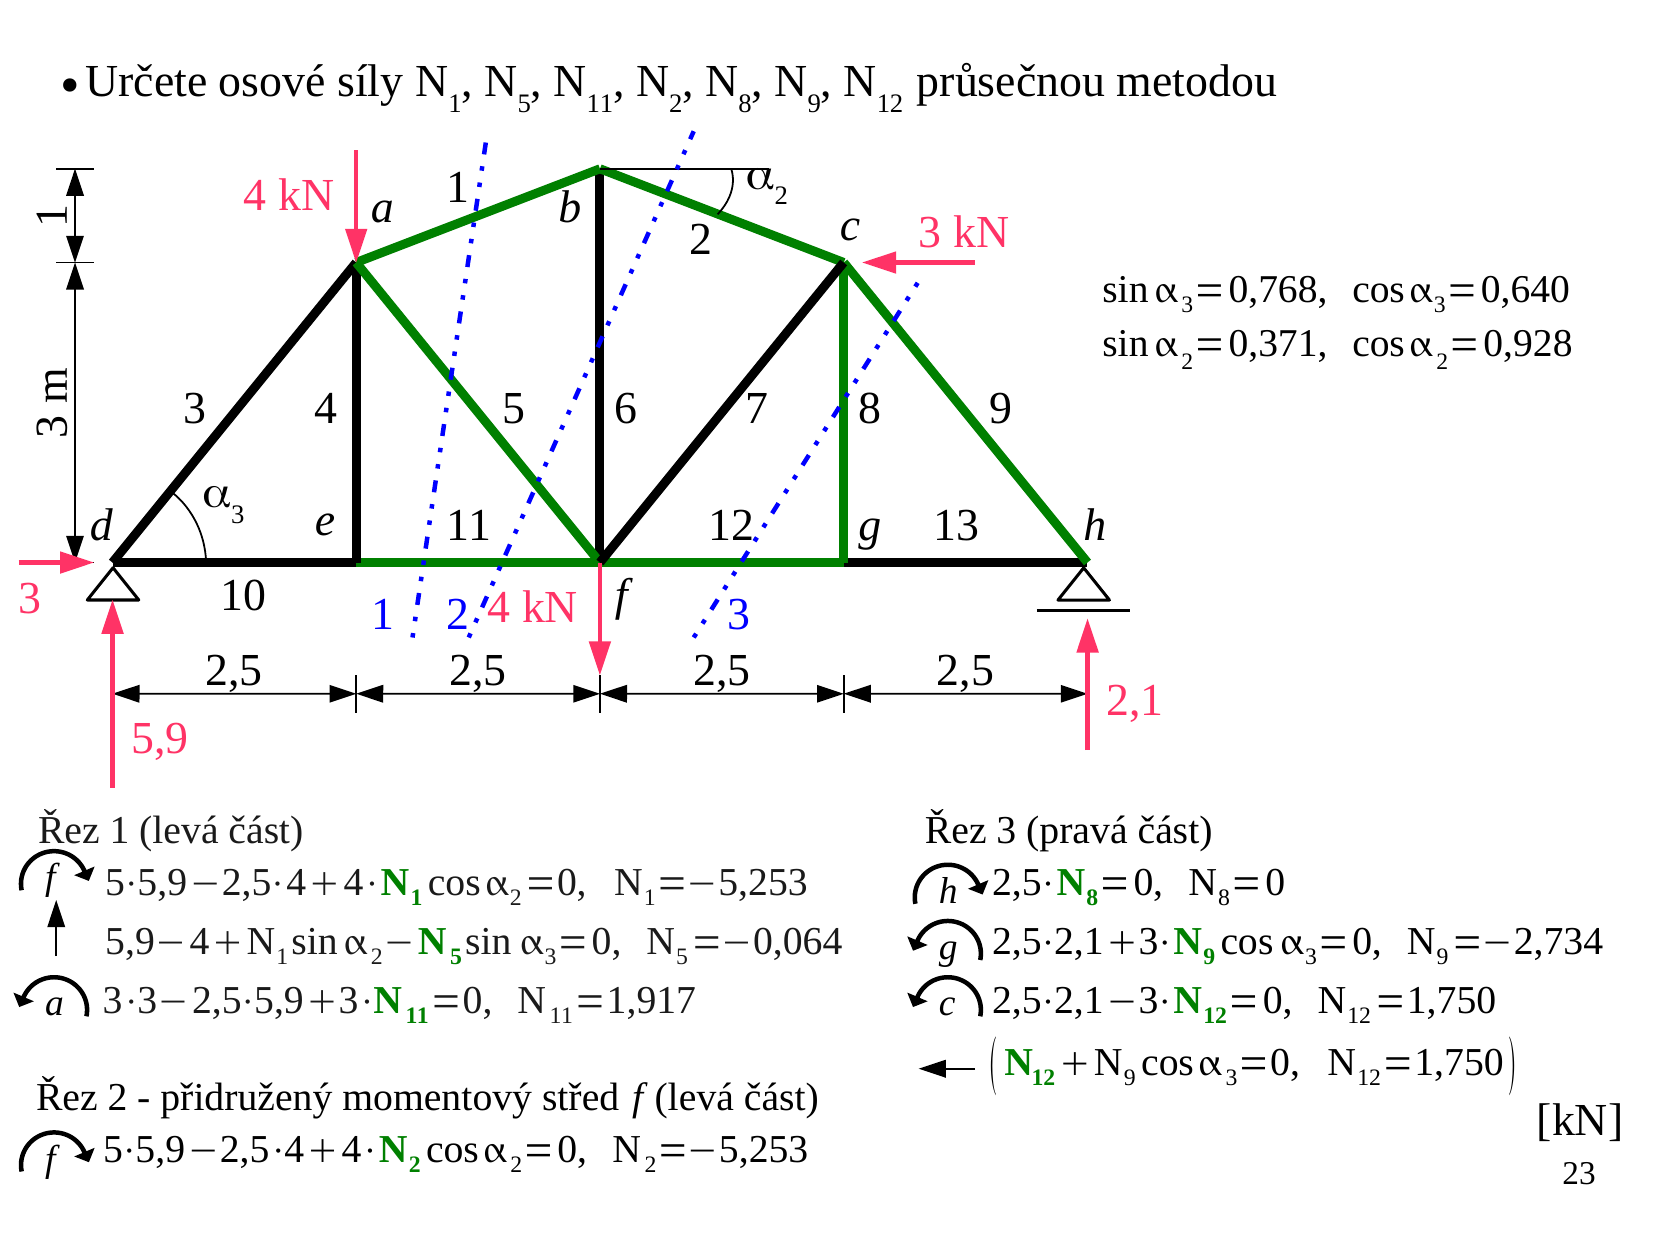

# Určete osové síly N1, N5, N11, N2, N8, N9, N12 průsečnou metodou
a2
1
4 kN
a
b
1
c
2
3 kN
3 m
3
6
8
4
7
9
5
a3
e
11
12
13
d
g
h
10
f
3
1
3
2
4 kN
2,5
2,5
2,5
2,5
2,1
5,9
f
h
g
a
c
[kN]
f
23